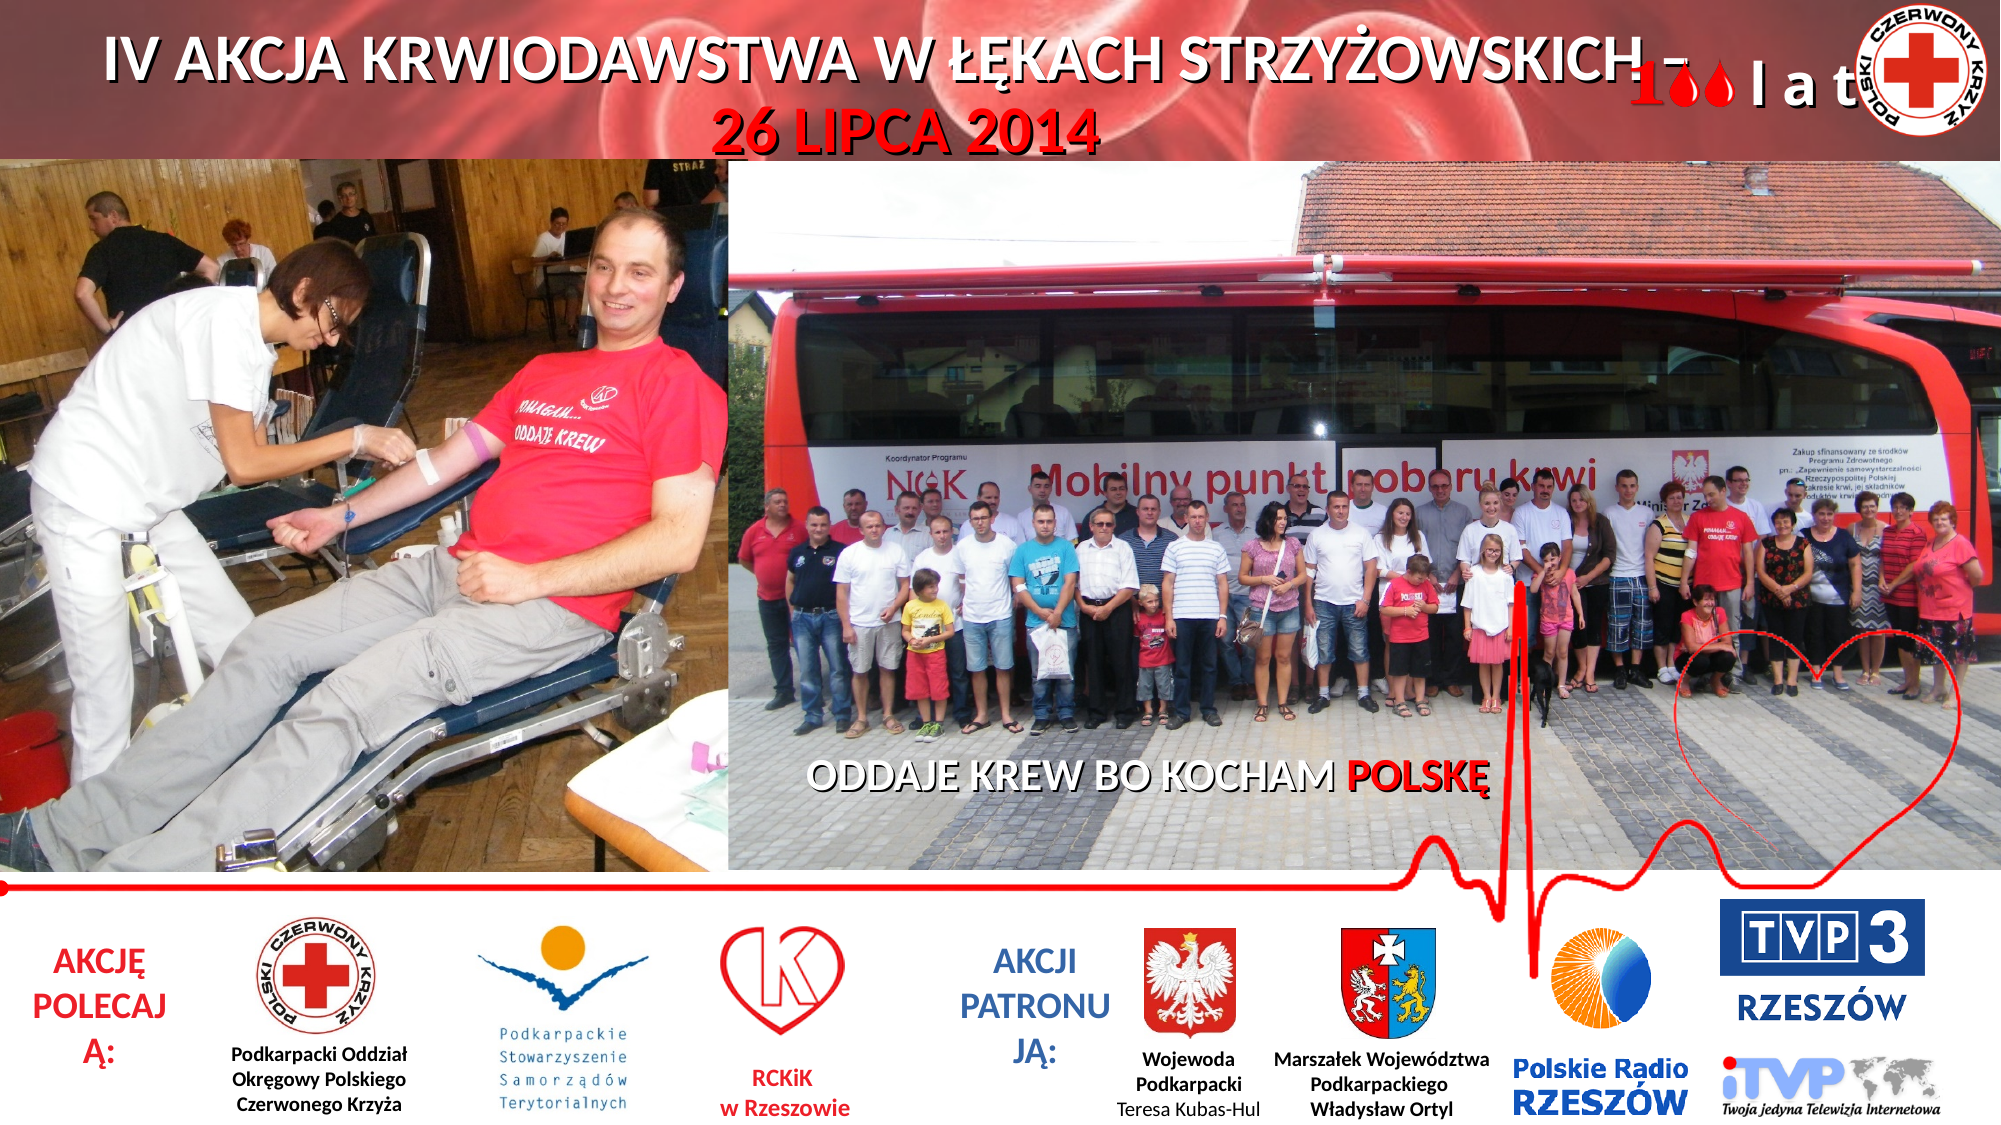

l a t
# IV Akcja Krwiodawstwa w Łękach Strzyżowskich – 26 lipca 2014
ODDAJE KREW BO KOCHAM POLSKĘ
Akcję polecają:
Akcji patronują:
Podkarpacki Oddział Okręgowy Polskiego Czerwonego Krzyża
Wojewoda Podkarpacki
Teresa Kubas-Hul
Marszałek Województwa Podkarpackiego
Władysław Ortyl
RCKiK
w Rzeszowie